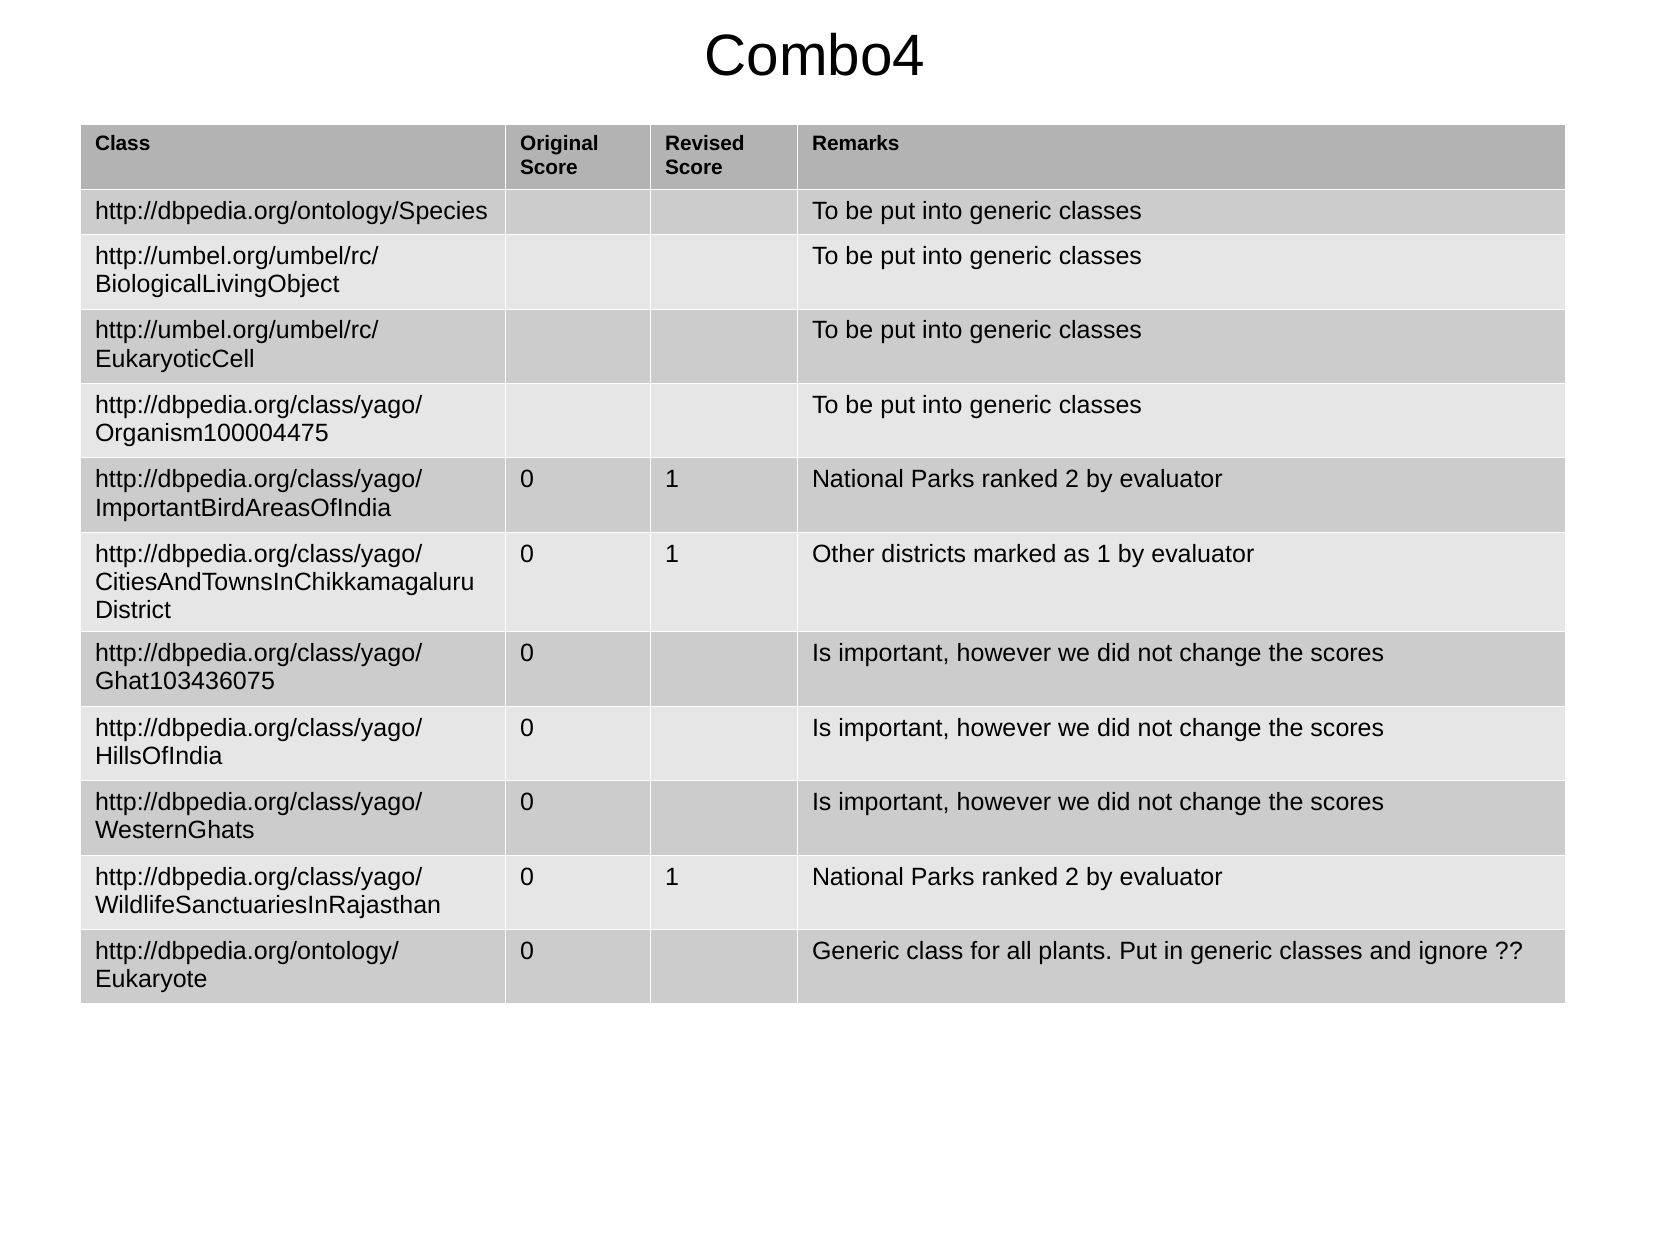

# Combo4
| Class | Original Score | Revised Score | Remarks |
| --- | --- | --- | --- |
| http://dbpedia.org/ontology/Species | | | To be put into generic classes |
| http://umbel.org/umbel/rc/BiologicalLivingObject | | | To be put into generic classes |
| http://umbel.org/umbel/rc/EukaryoticCell | | | To be put into generic classes |
| http://dbpedia.org/class/yago/Organism100004475 | | | To be put into generic classes |
| http://dbpedia.org/class/yago/ImportantBirdAreasOfIndia | 0 | 1 | National Parks ranked 2 by evaluator |
| http://dbpedia.org/class/yago/CitiesAndTownsInChikkamagaluruDistrict | 0 | 1 | Other districts marked as 1 by evaluator |
| http://dbpedia.org/class/yago/Ghat103436075 | 0 | | Is important, however we did not change the scores |
| http://dbpedia.org/class/yago/HillsOfIndia | 0 | | Is important, however we did not change the scores |
| http://dbpedia.org/class/yago/WesternGhats | 0 | | Is important, however we did not change the scores |
| http://dbpedia.org/class/yago/WildlifeSanctuariesInRajasthan | 0 | 1 | National Parks ranked 2 by evaluator |
| http://dbpedia.org/ontology/Eukaryote | 0 | | Generic class for all plants. Put in generic classes and ignore ?? |